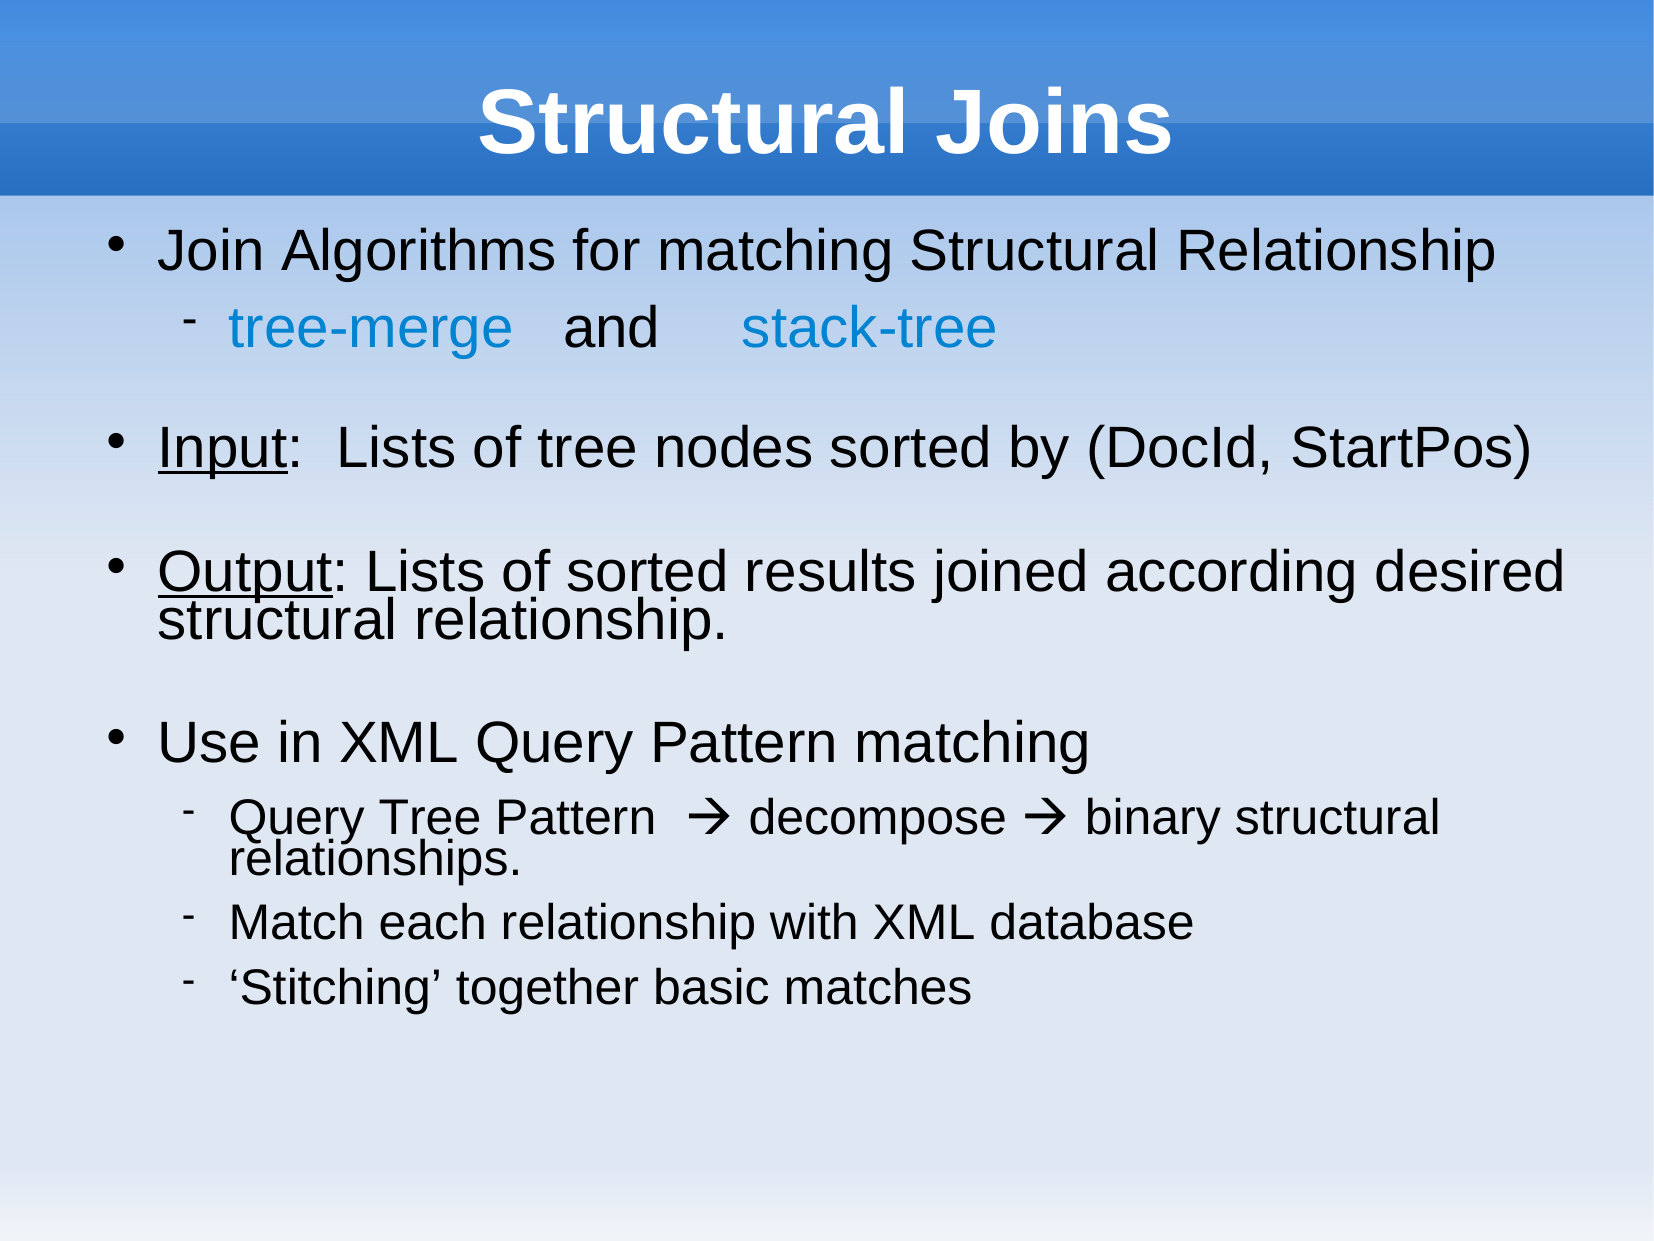

# Structural Joins
Join Algorithms for matching Structural Relationship
tree-merge and stack-tree
Input: Lists of tree nodes sorted by (DocId, StartPos)‏
Output: Lists of sorted results joined according desired structural relationship.
Use in XML Query Pattern matching
Query Tree Pattern  decompose  binary structural relationships.
Match each relationship with XML database
‘Stitching’ together basic matches